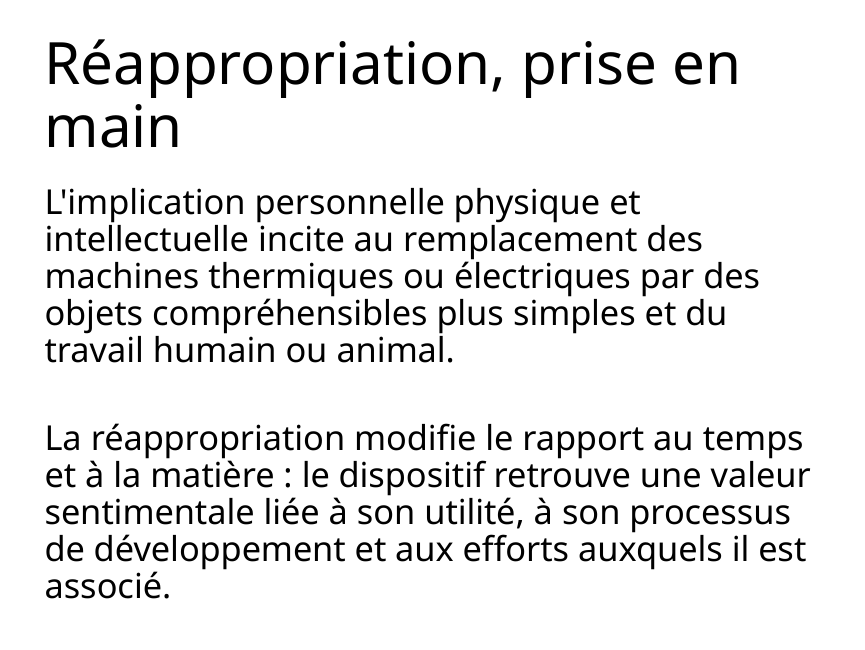

# Réappropriation, prise en main
L'implication personnelle physique et intellectuelle incite au remplacement des machines thermiques ou électriques par des objets compréhensibles plus simples et du travail humain ou animal.
La réappropriation modifie le rapport au temps et à la matière : le dispositif retrouve une valeur sentimentale liée à son utilité, à son processus de développement et aux efforts auxquels il est associé.